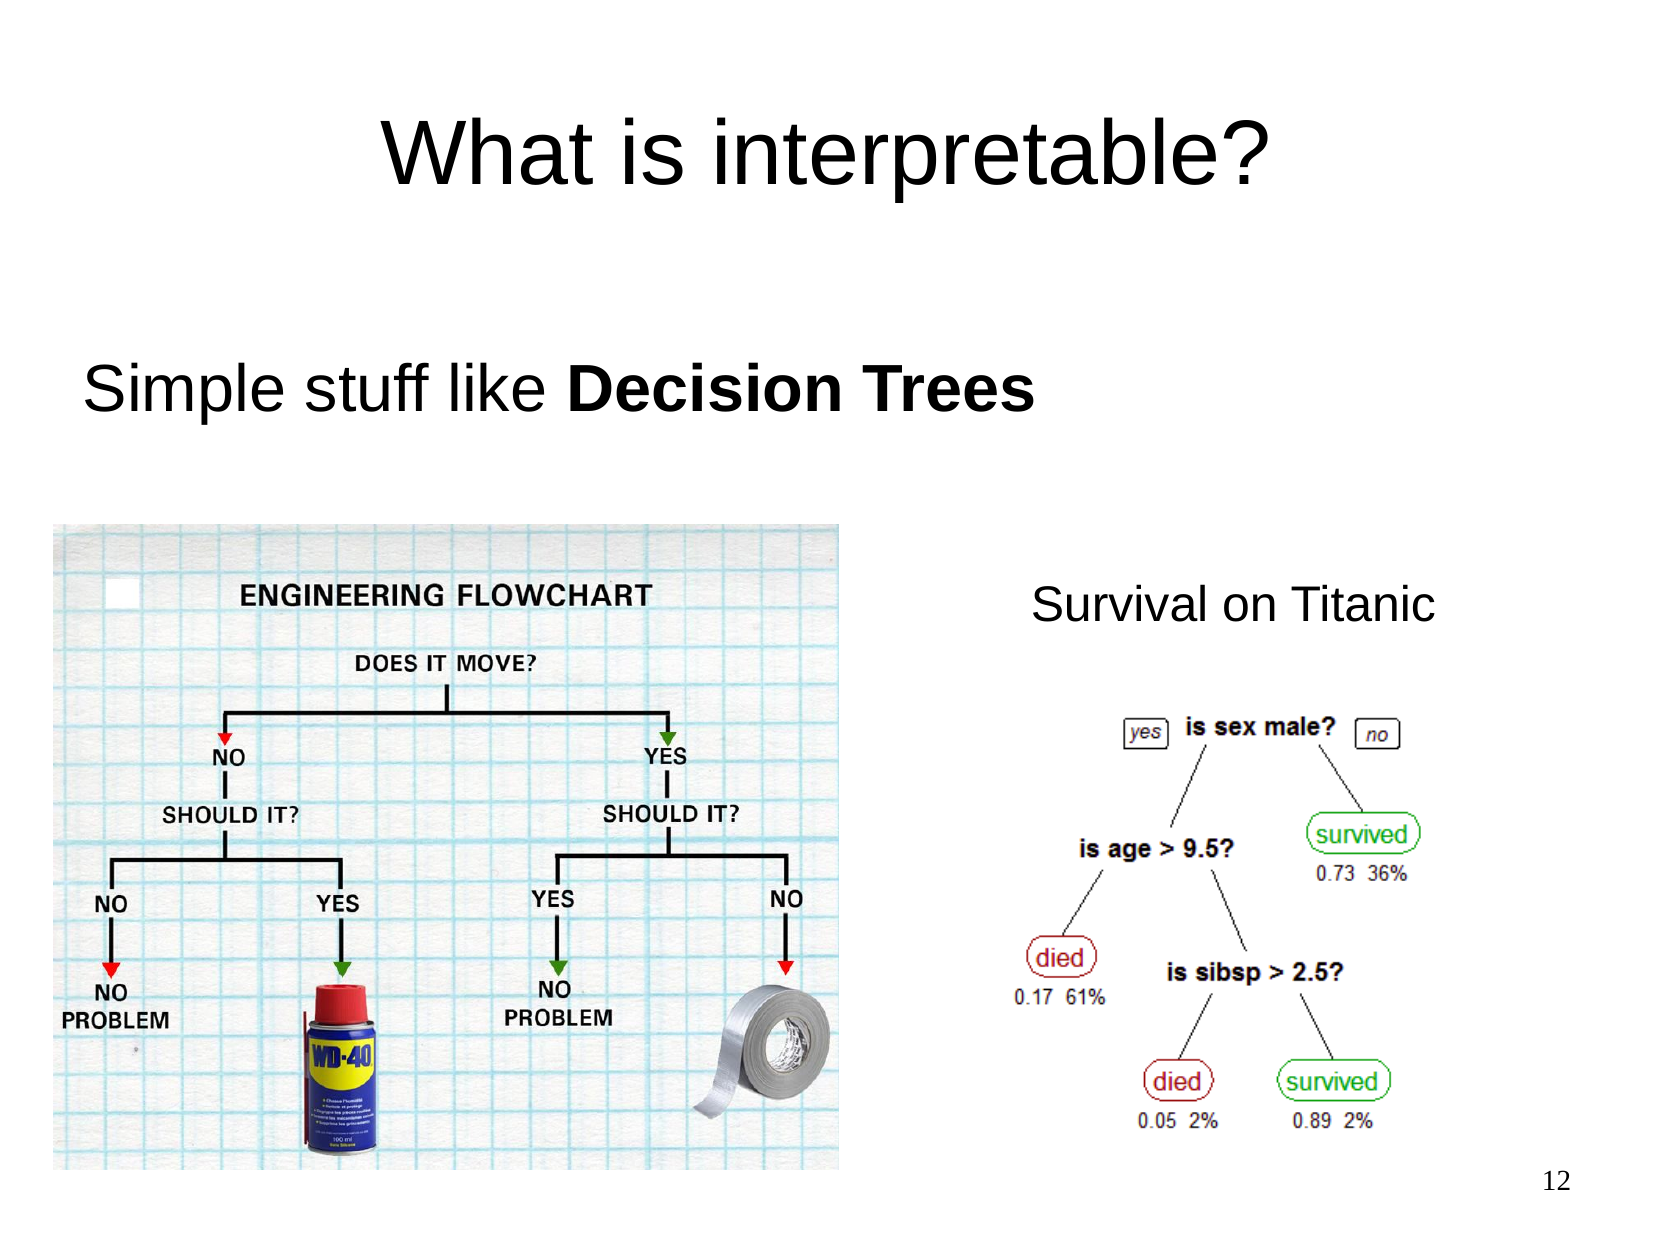

# What is interpretable?
Simple stuff like Decision Trees
Survival on Titanic
12